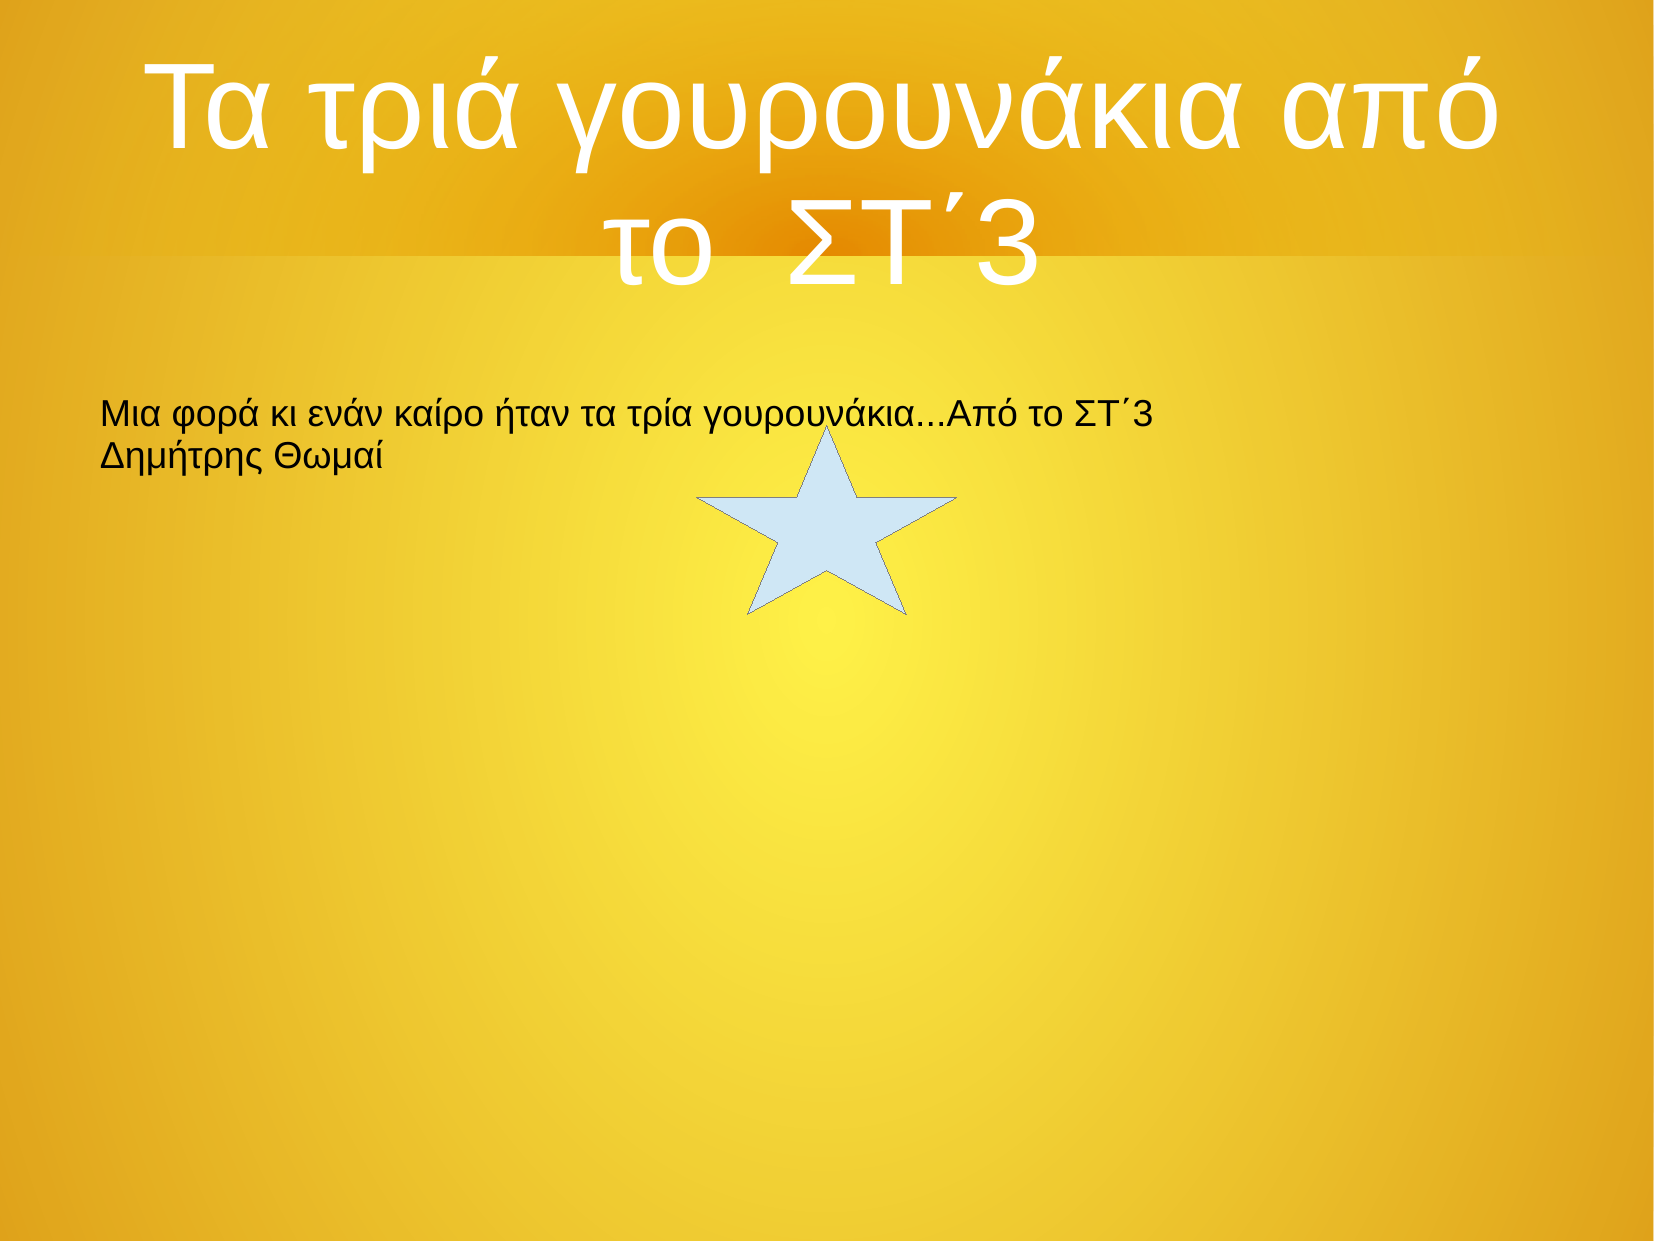

# Τα τριά γουρουνάκια από το ΣΤ΄3
Μια φορά κι ενάν καίρο ήταν τα τρία γουρουνάκια...Από το ΣΤ΄3
Δημήτρης Θωμαί